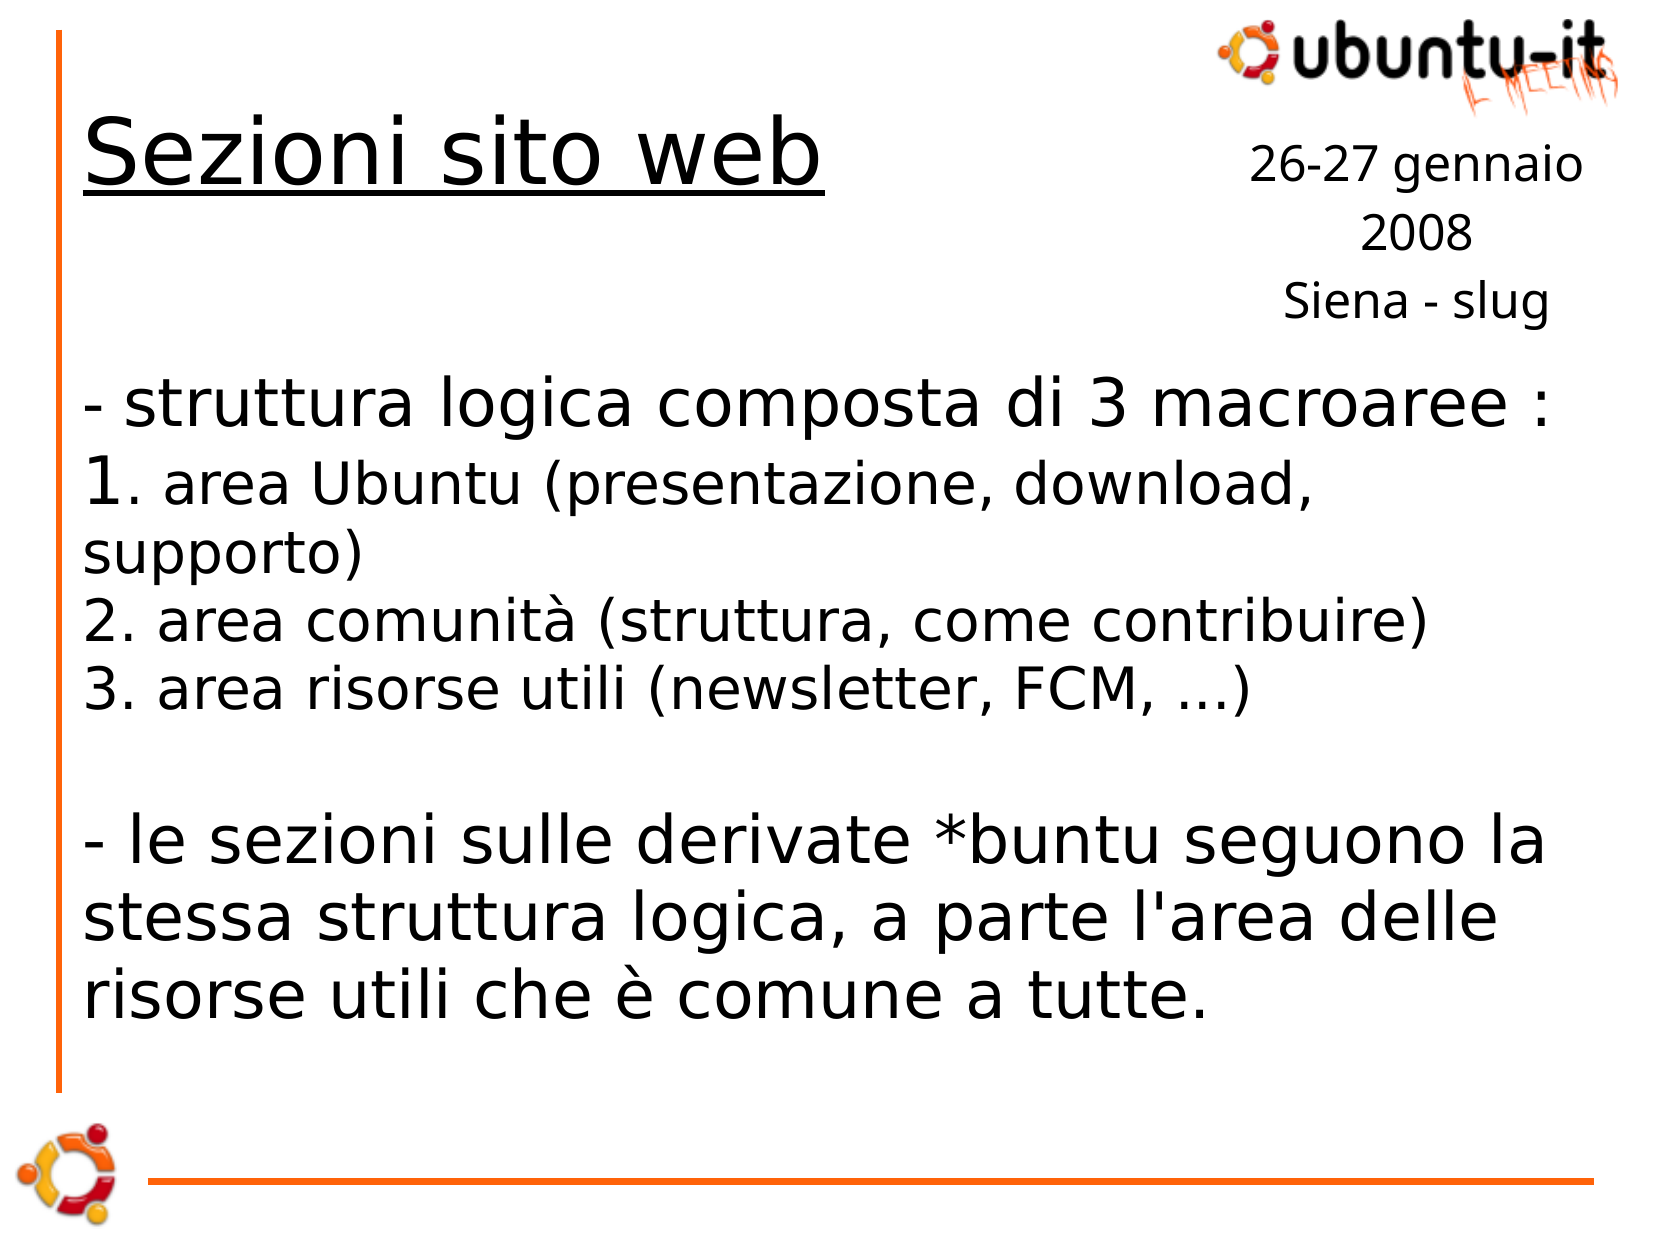

# Sezioni sito web
- struttura logica composta di 3 macroaree :
1. area Ubuntu (presentazione, download, supporto)
2. area comunità (struttura, come contribuire)
3. area risorse utili (newsletter, FCM, ...)
- le sezioni sulle derivate *buntu seguono la stessa struttura logica, a parte l'area delle risorse utili che è comune a tutte.